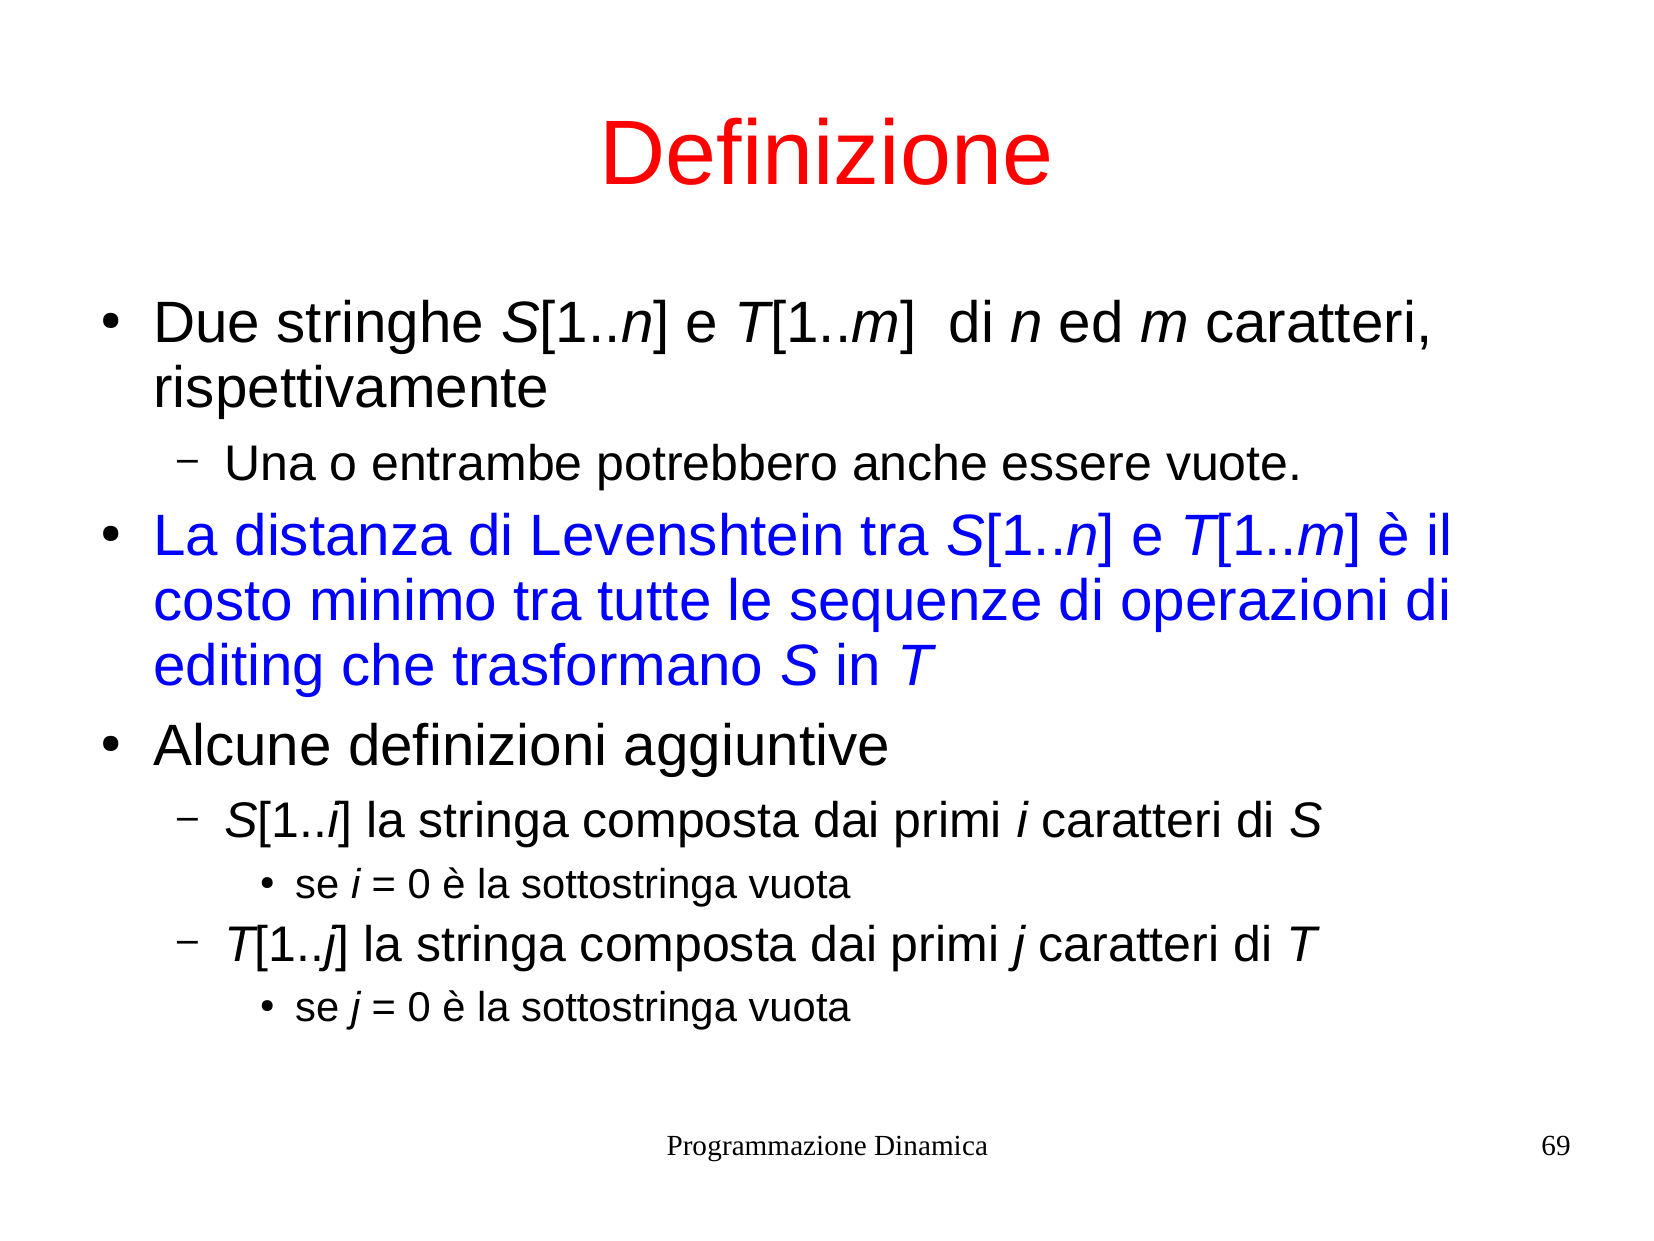

# Definizione
Due stringhe S[1..n] e T[1..m] di n ed m caratteri, rispettivamente
Una o entrambe potrebbero anche essere vuote.
La distanza di Levenshtein tra S[1..n] e T[1..m] è il costo minimo tra tutte le sequenze di operazioni di editing che trasformano S in T
Alcune definizioni aggiuntive
S[1..i] la stringa composta dai primi i caratteri di S
se i = 0 è la sottostringa vuota
T[1..j] la stringa composta dai primi j caratteri di T
se j = 0 è la sottostringa vuota
Programmazione Dinamica
69